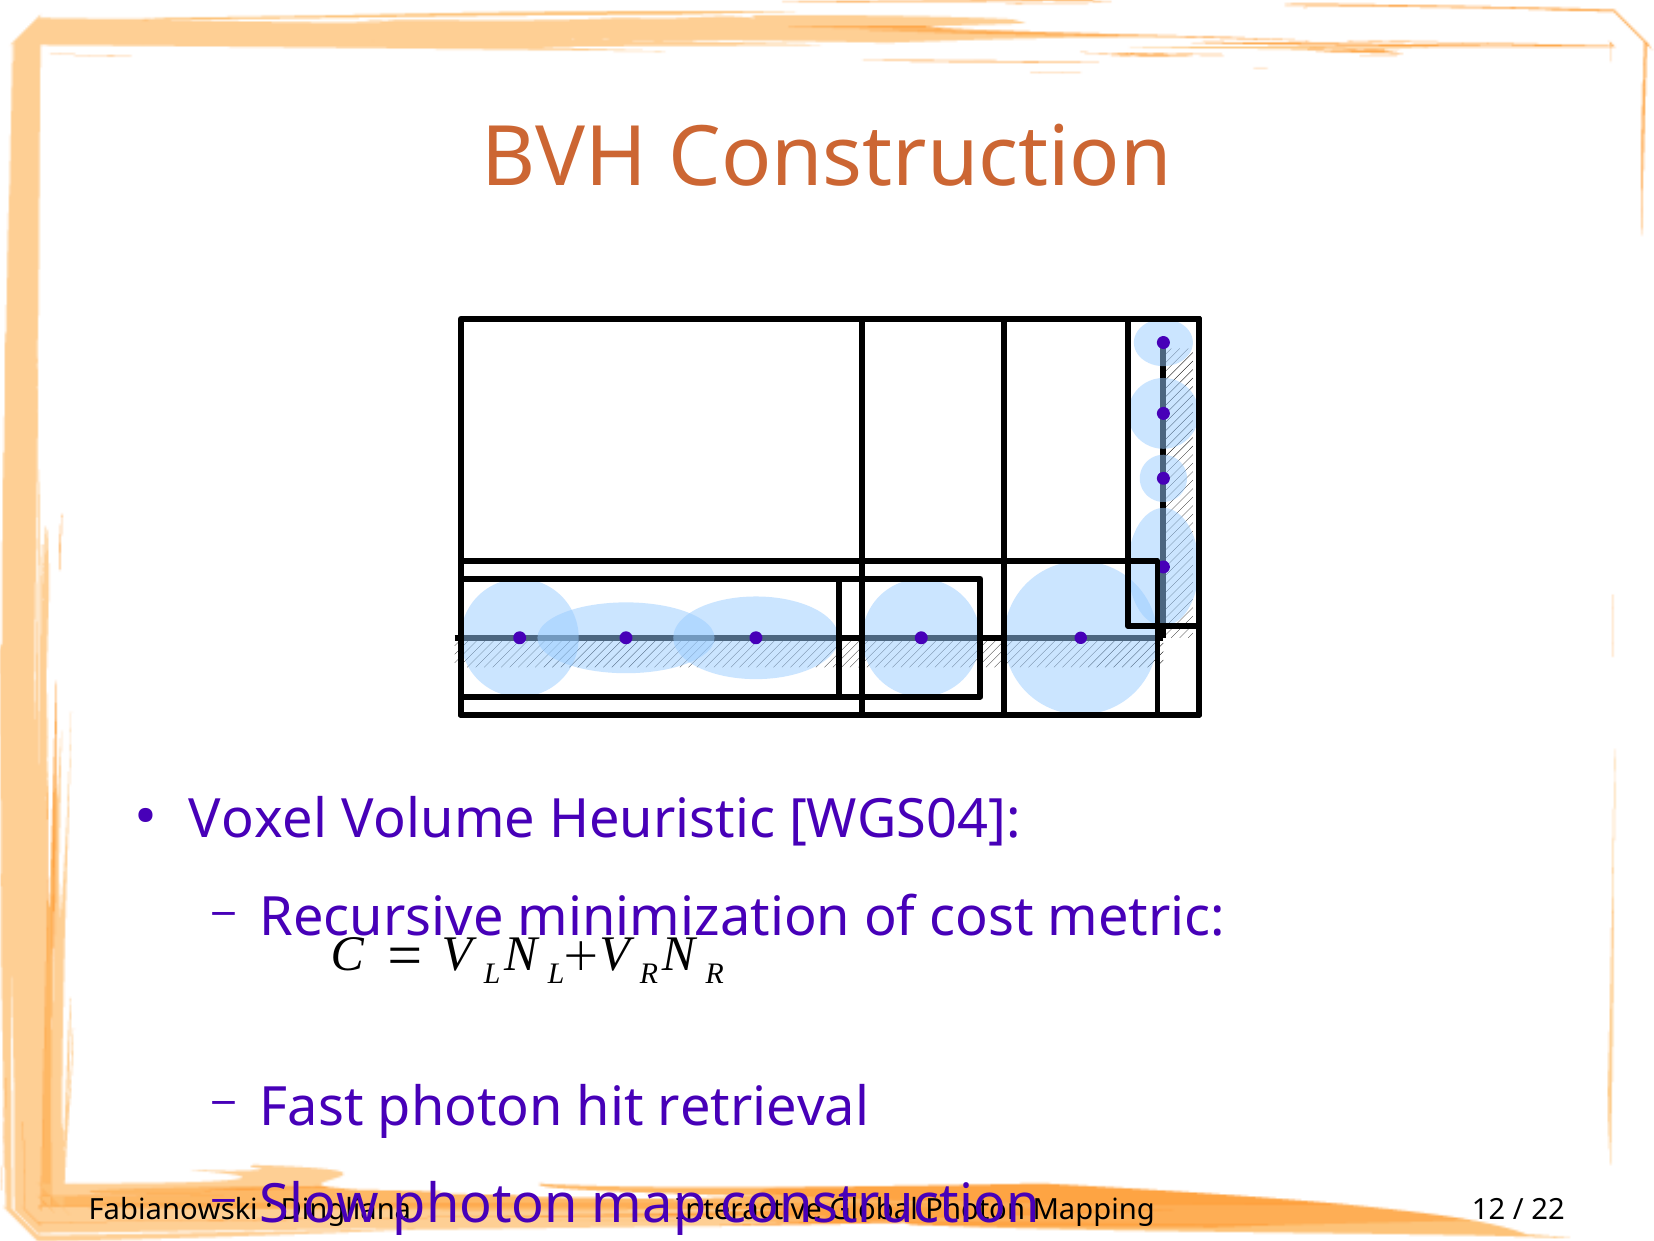

# BVH Construction
Voxel Volume Heuristic [WGS04]:
Recursive minimization of cost metric:
Fast photon hit retrieval
Slow photon map construction